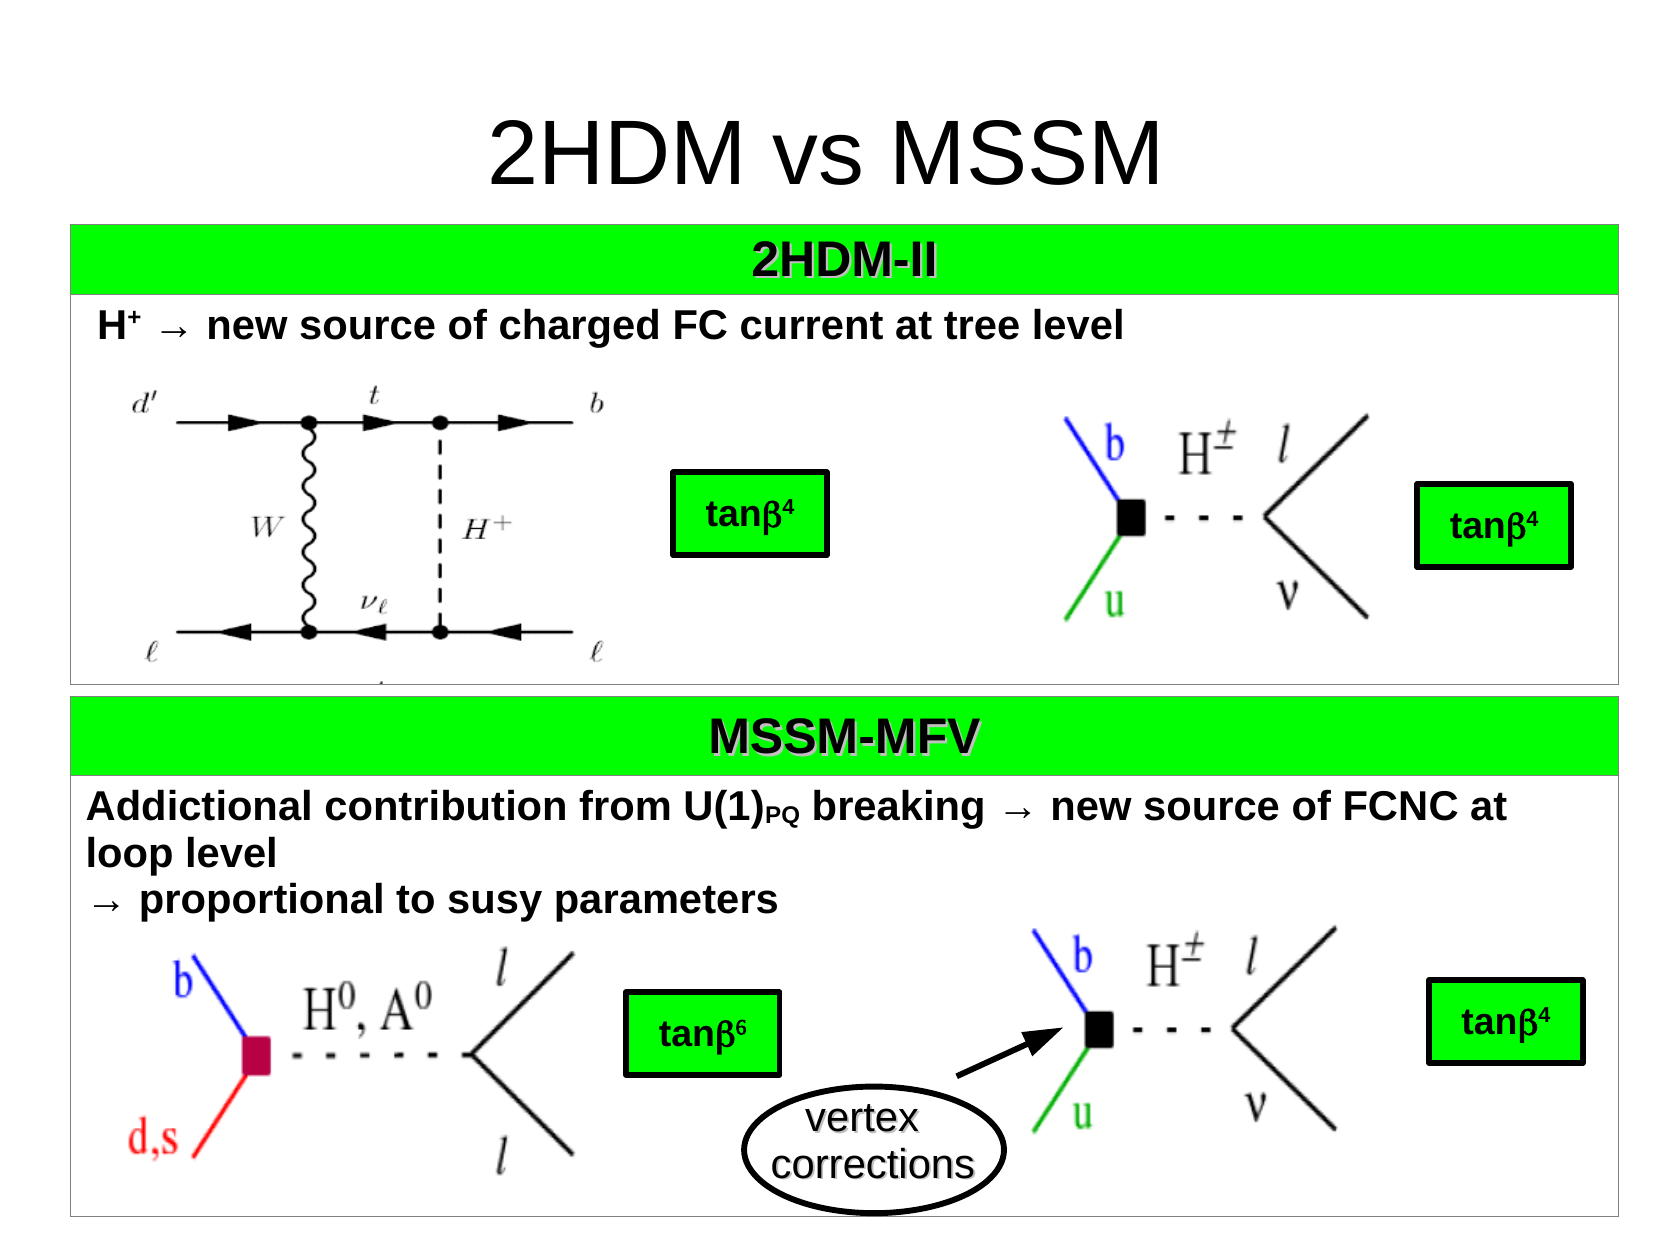

# 2HDM vs MSSM
2HDM-II
 H+ → new source of charged FC current at tree level
tanb4
tanb4
MSSM-MFV
Addictional contribution from U(1)PQ breaking → new source of FCNC at loop level
→ proportional to susy parameters
tanb4
tanb6
 vertex
corrections